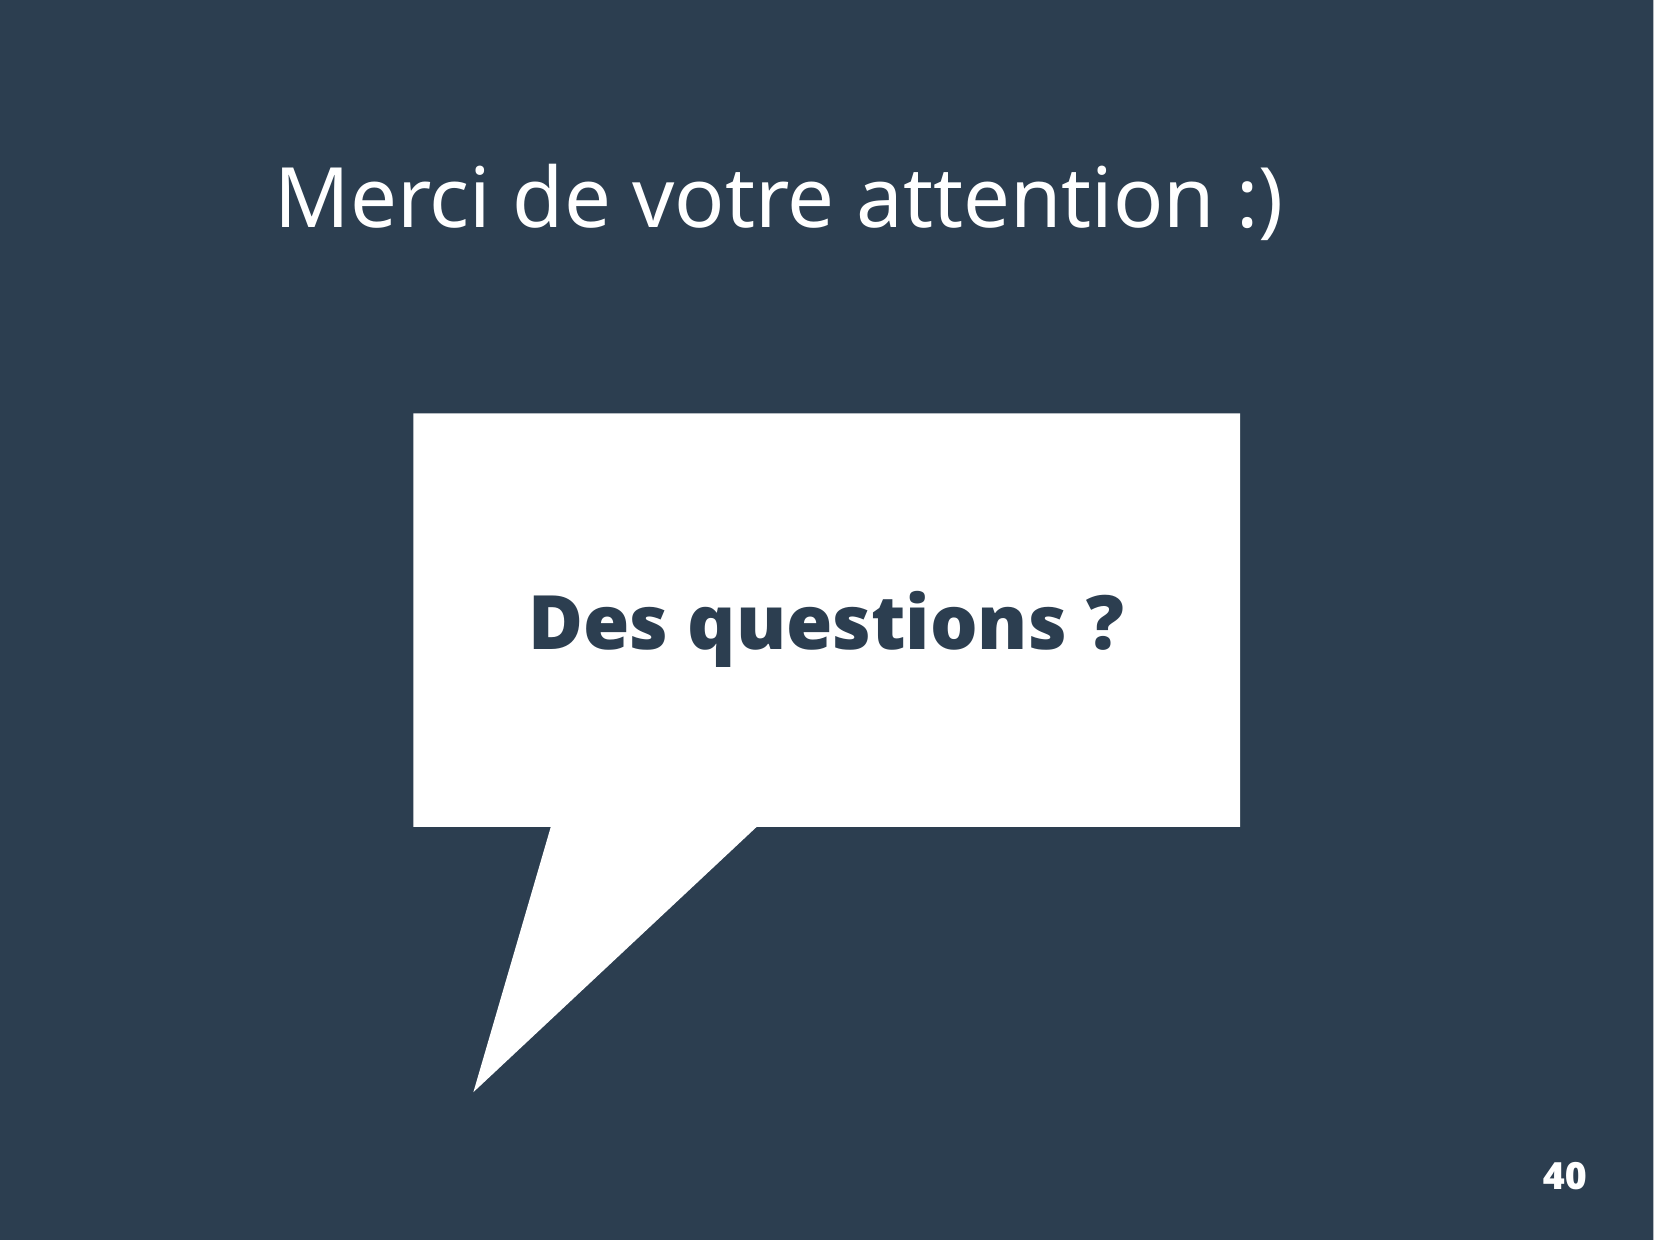

Merci de votre attention :)
# Des questions ?
40